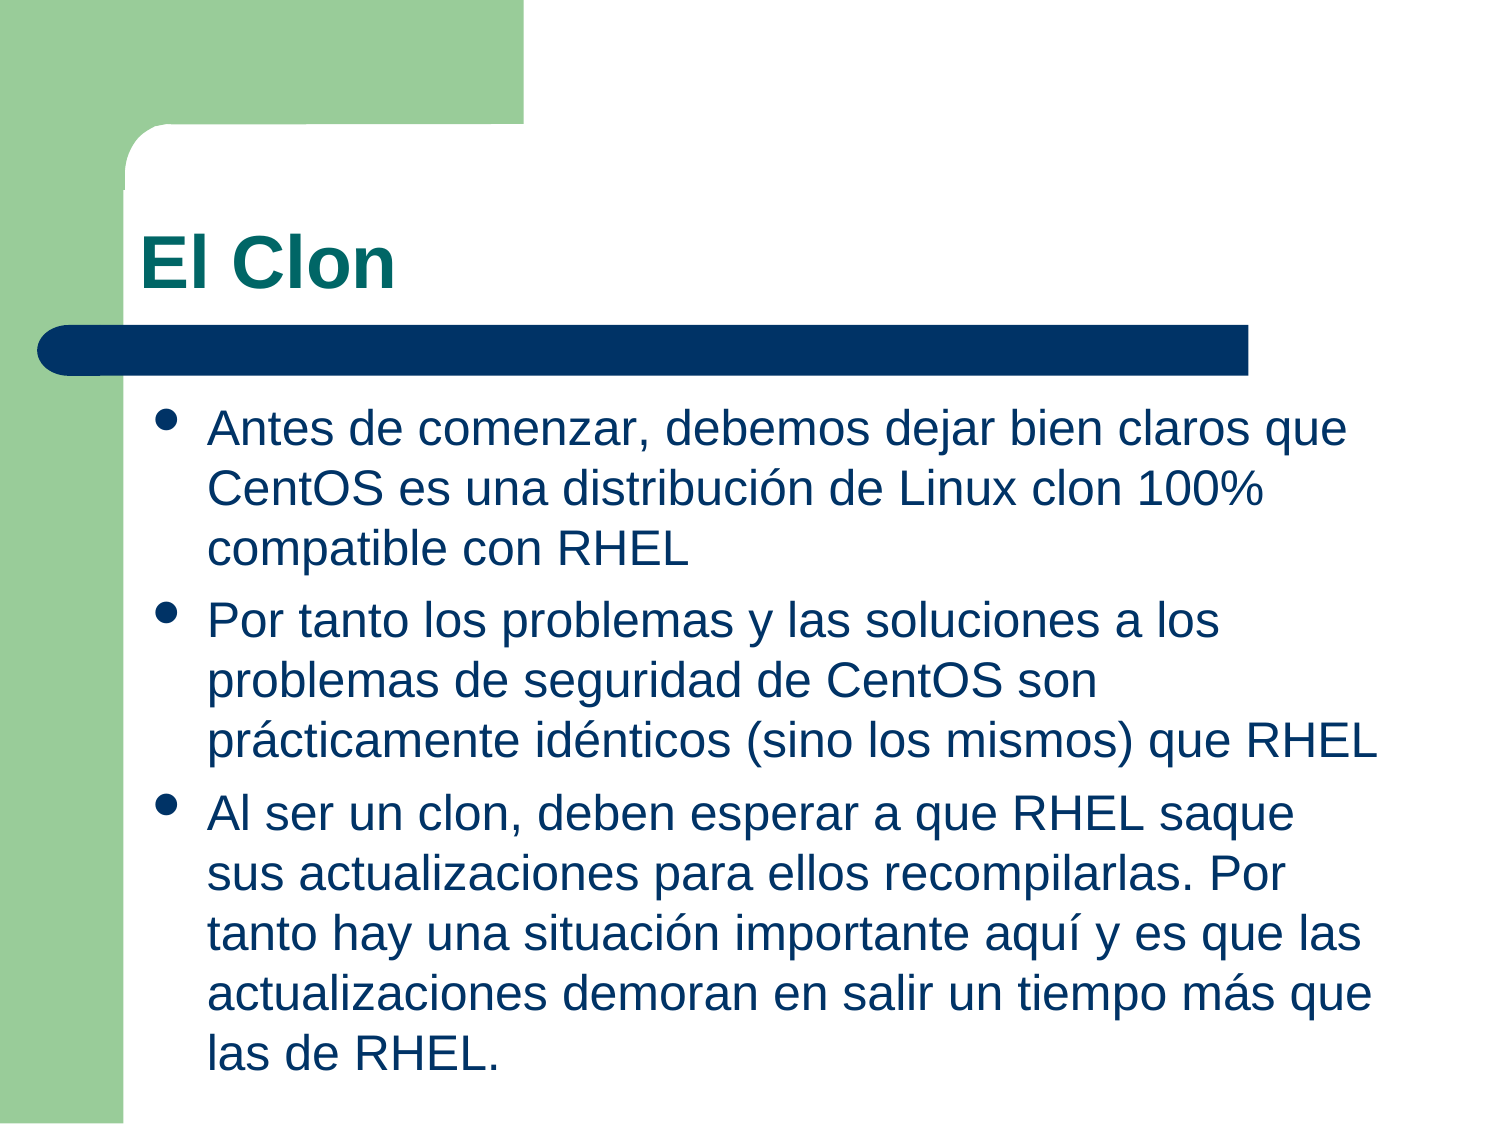

# El Clon
Antes de comenzar, debemos dejar bien claros que CentOS es una distribución de Linux clon 100% compatible con RHEL
Por tanto los problemas y las soluciones a los problemas de seguridad de CentOS son prácticamente idénticos (sino los mismos) que RHEL
Al ser un clon, deben esperar a que RHEL saque sus actualizaciones para ellos recompilarlas. Por tanto hay una situación importante aquí y es que las actualizaciones demoran en salir un tiempo más que las de RHEL.